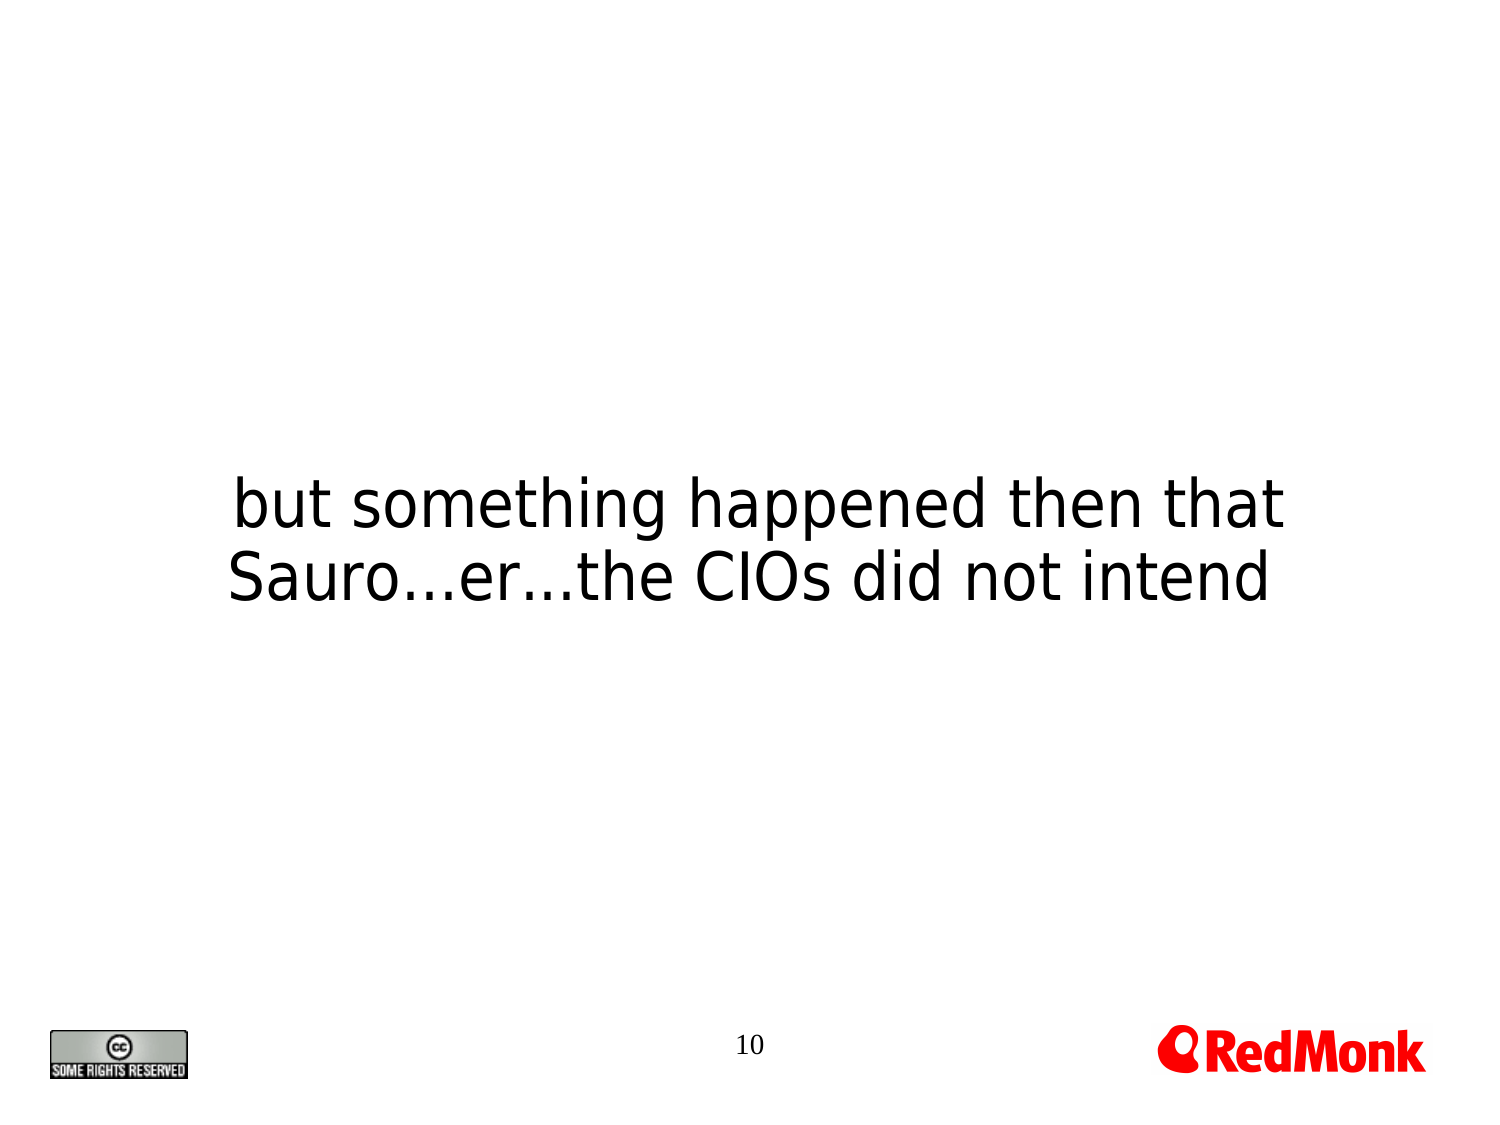

but something happened then that Sauro...er...the CIOs did not intend